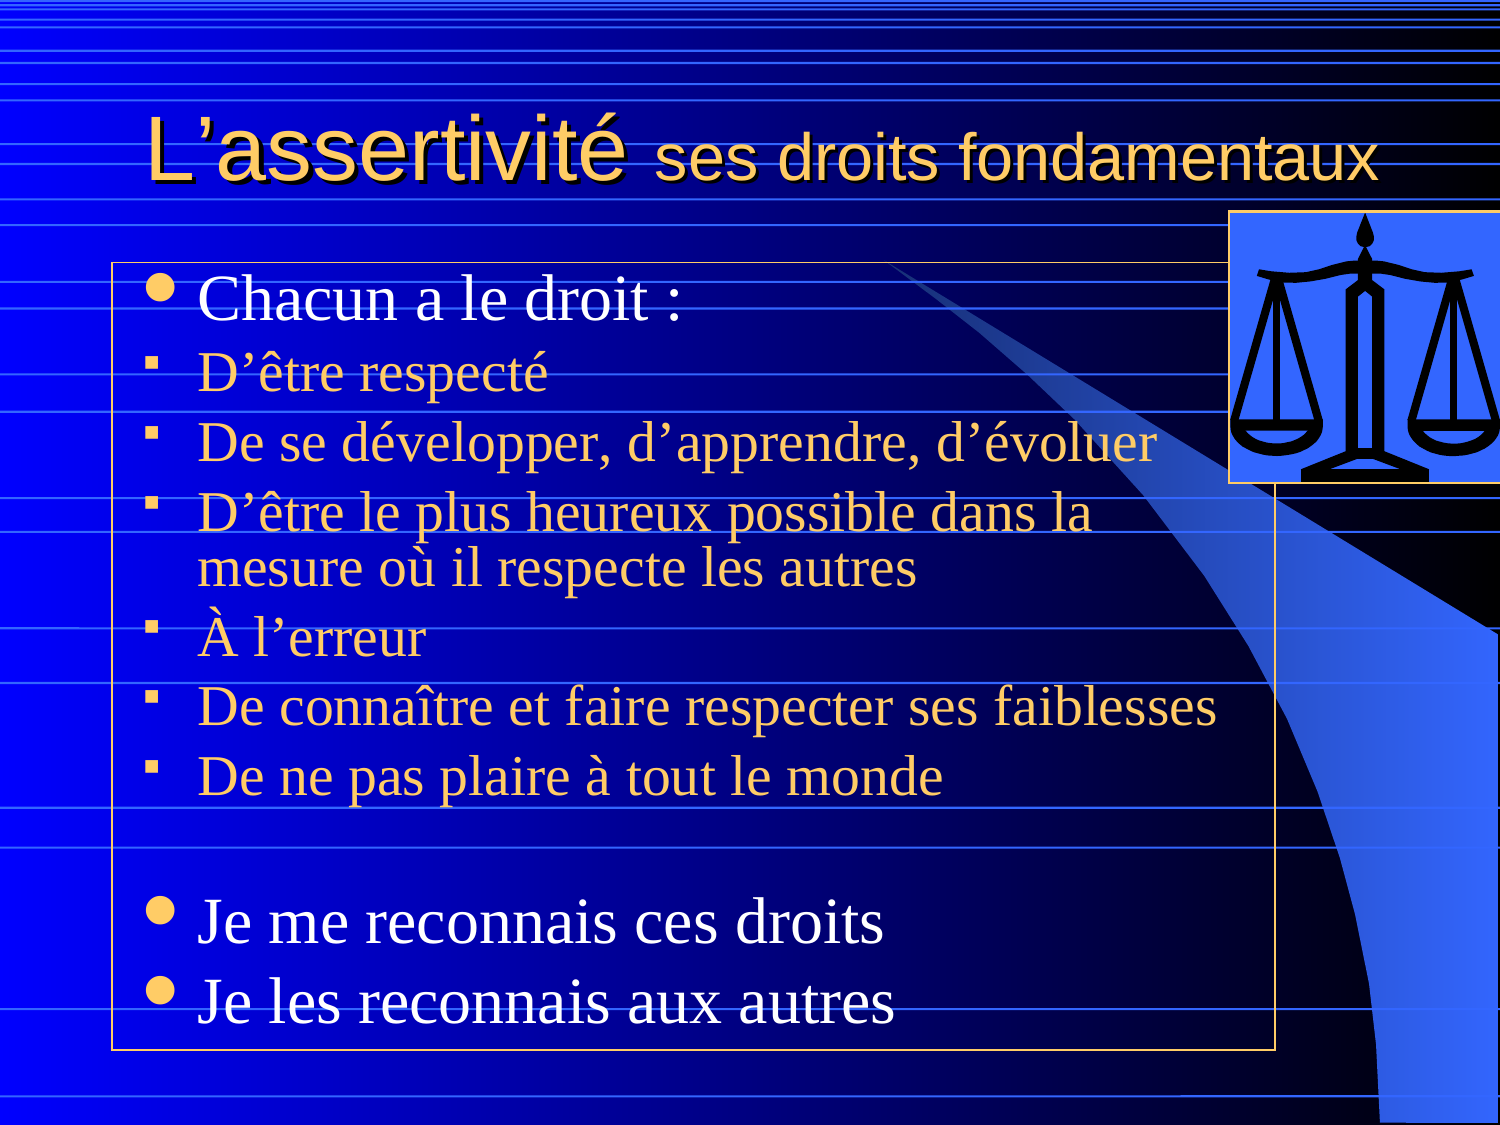

# L’assertivité ses droits fondamentaux
Chacun a le droit :
D’être respecté
De se développer, d’apprendre, d’évoluer
D’être le plus heureux possible dans la mesure où il respecte les autres
À l’erreur
De connaître et faire respecter ses faiblesses
De ne pas plaire à tout le monde
Je me reconnais ces droits
Je les reconnais aux autres